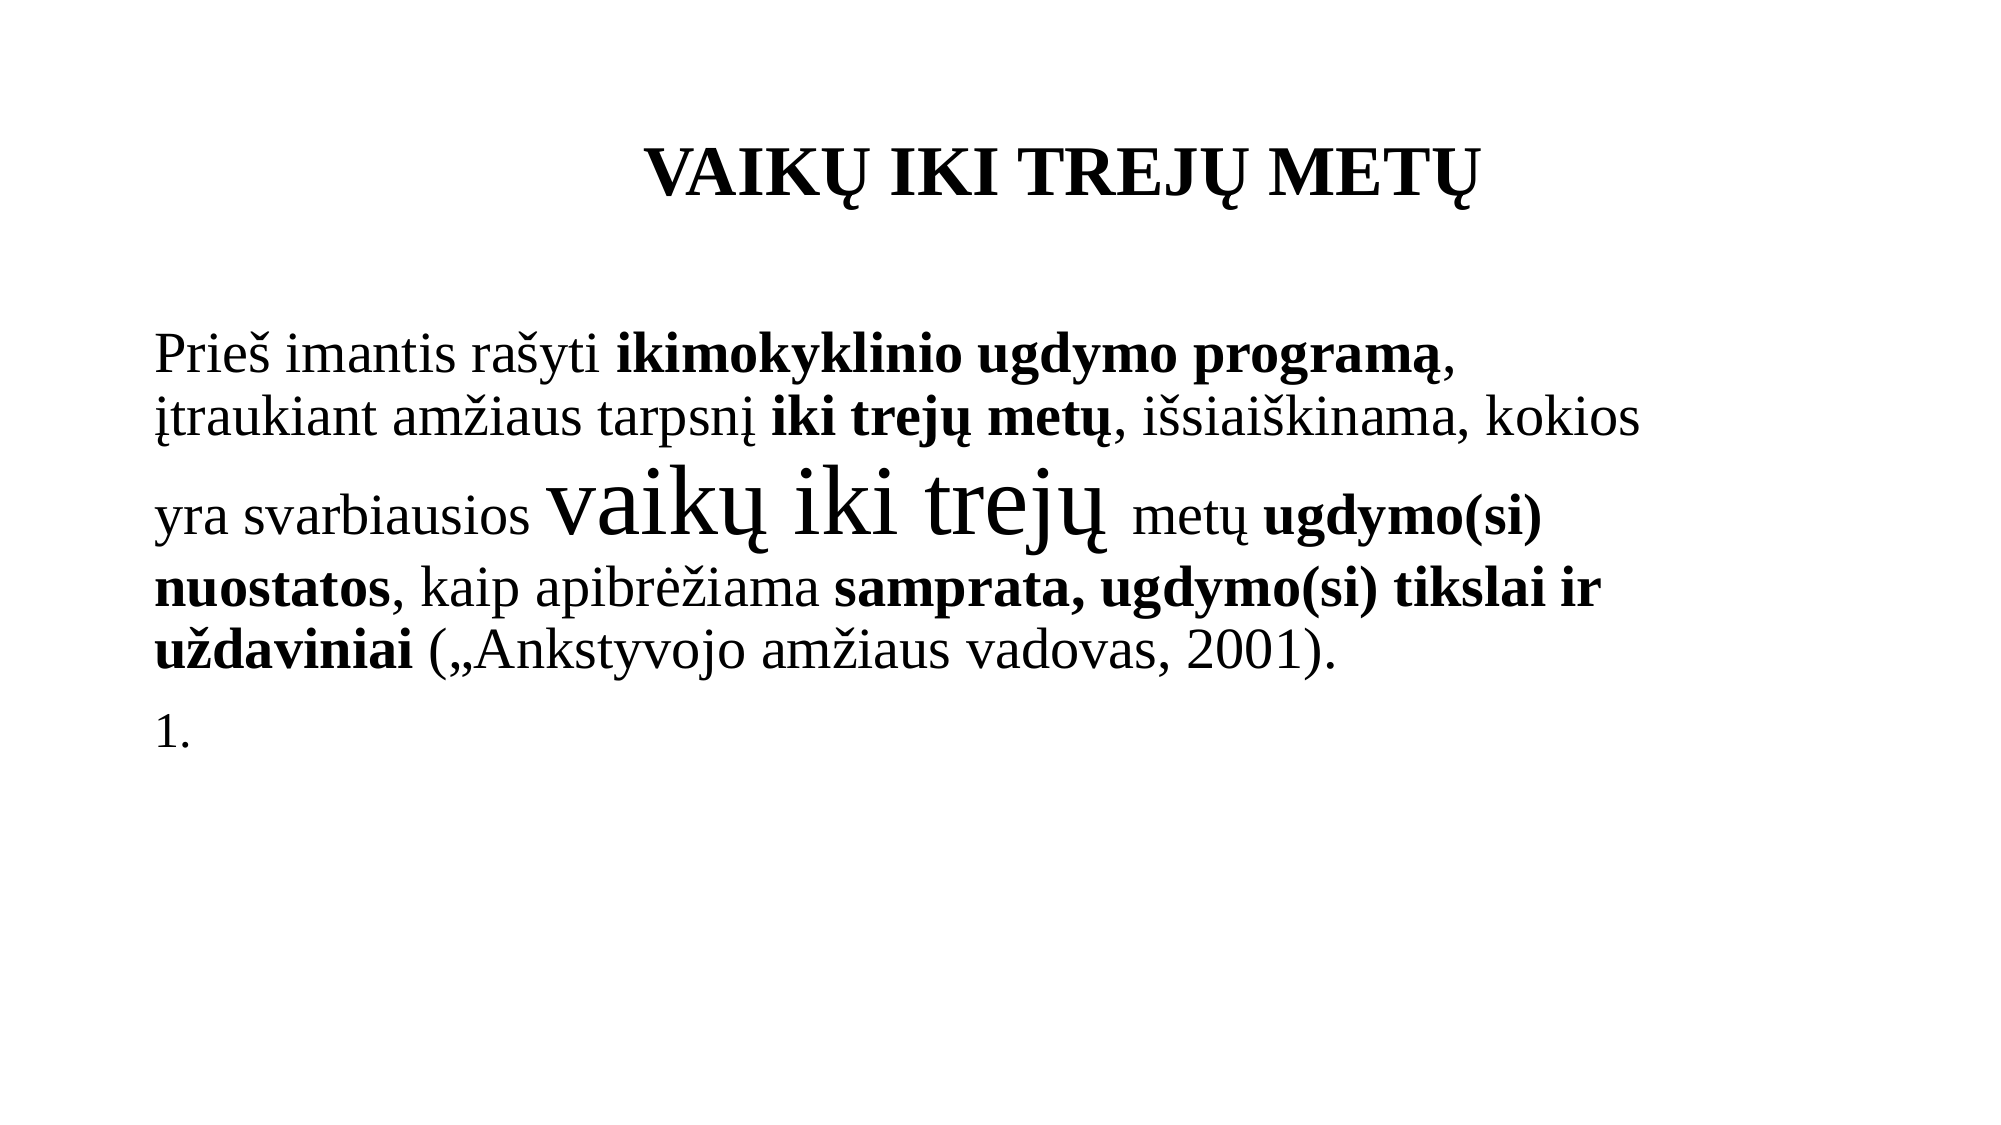

# VAIKŲ IKI TREJŲ METŲ
Prieš imantis rašyti ikimokyklinio ugdymo programą, įtraukiant amžiaus tarpsnį iki trejų metų, išsiaiškinama, kokios yra svarbiausios vaikų iki trejų metų ugdymo(si) nuostatos, kaip apibrėžiama samprata, ugdymo(si) tikslai ir uždaviniai („Ankstyvojo amžiaus vadovas, 2001).